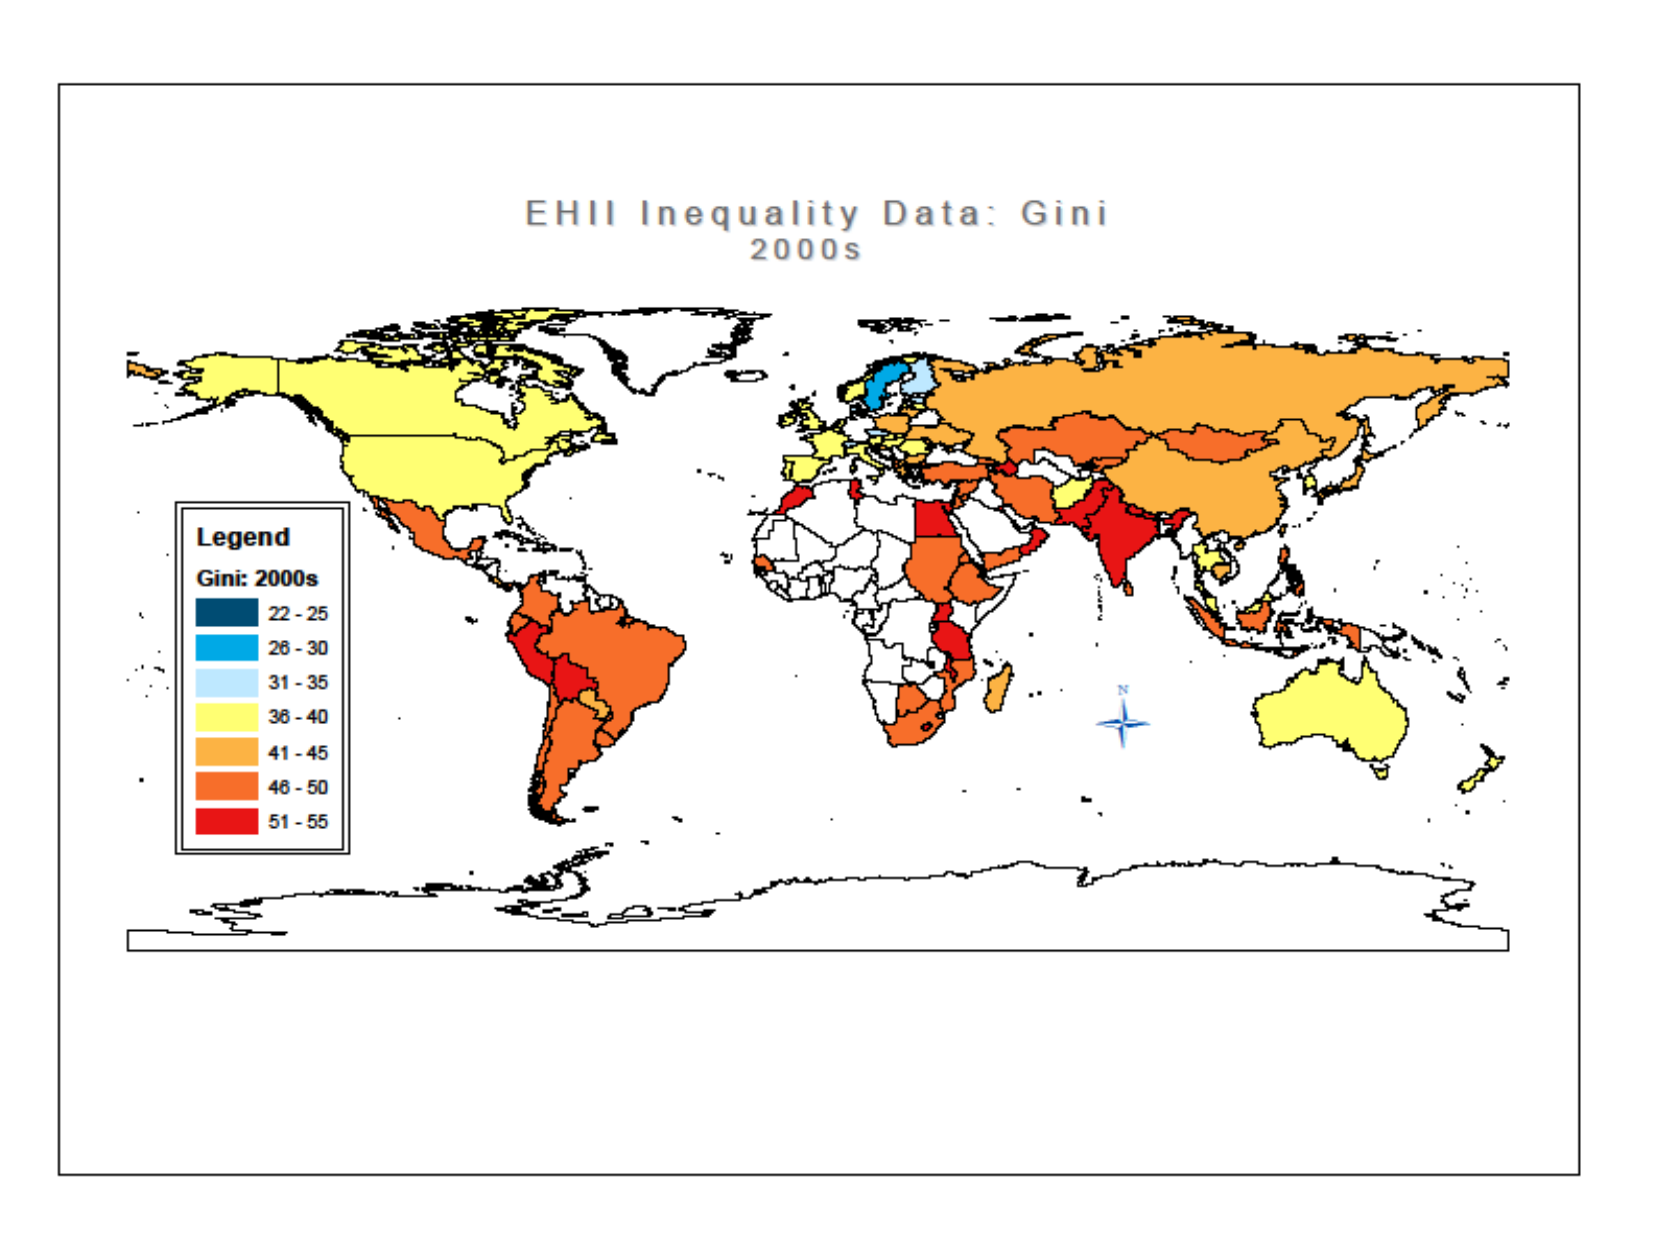

Maps by Aleksandra Malinowska
Research supported by INET